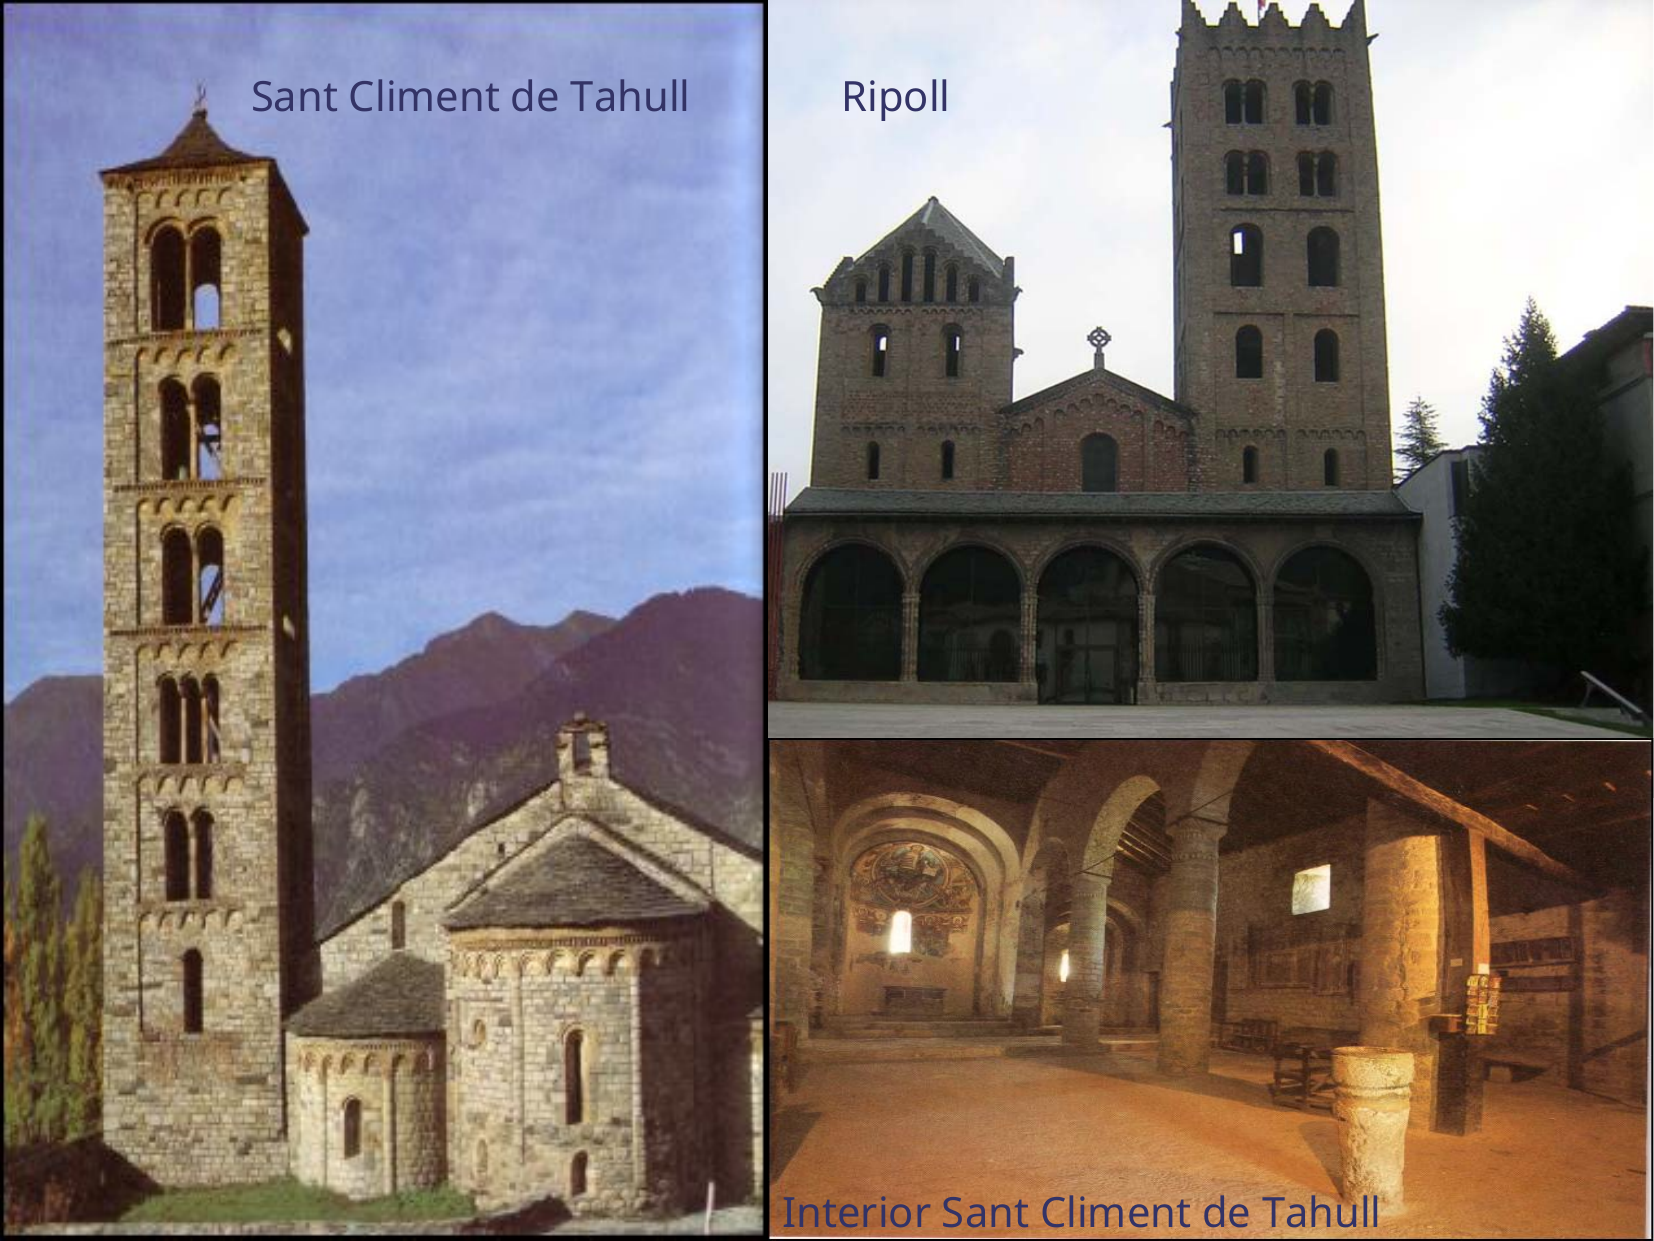

Sant Climent de Tahull
Ripoll
Interior Sant Climent de Tahull